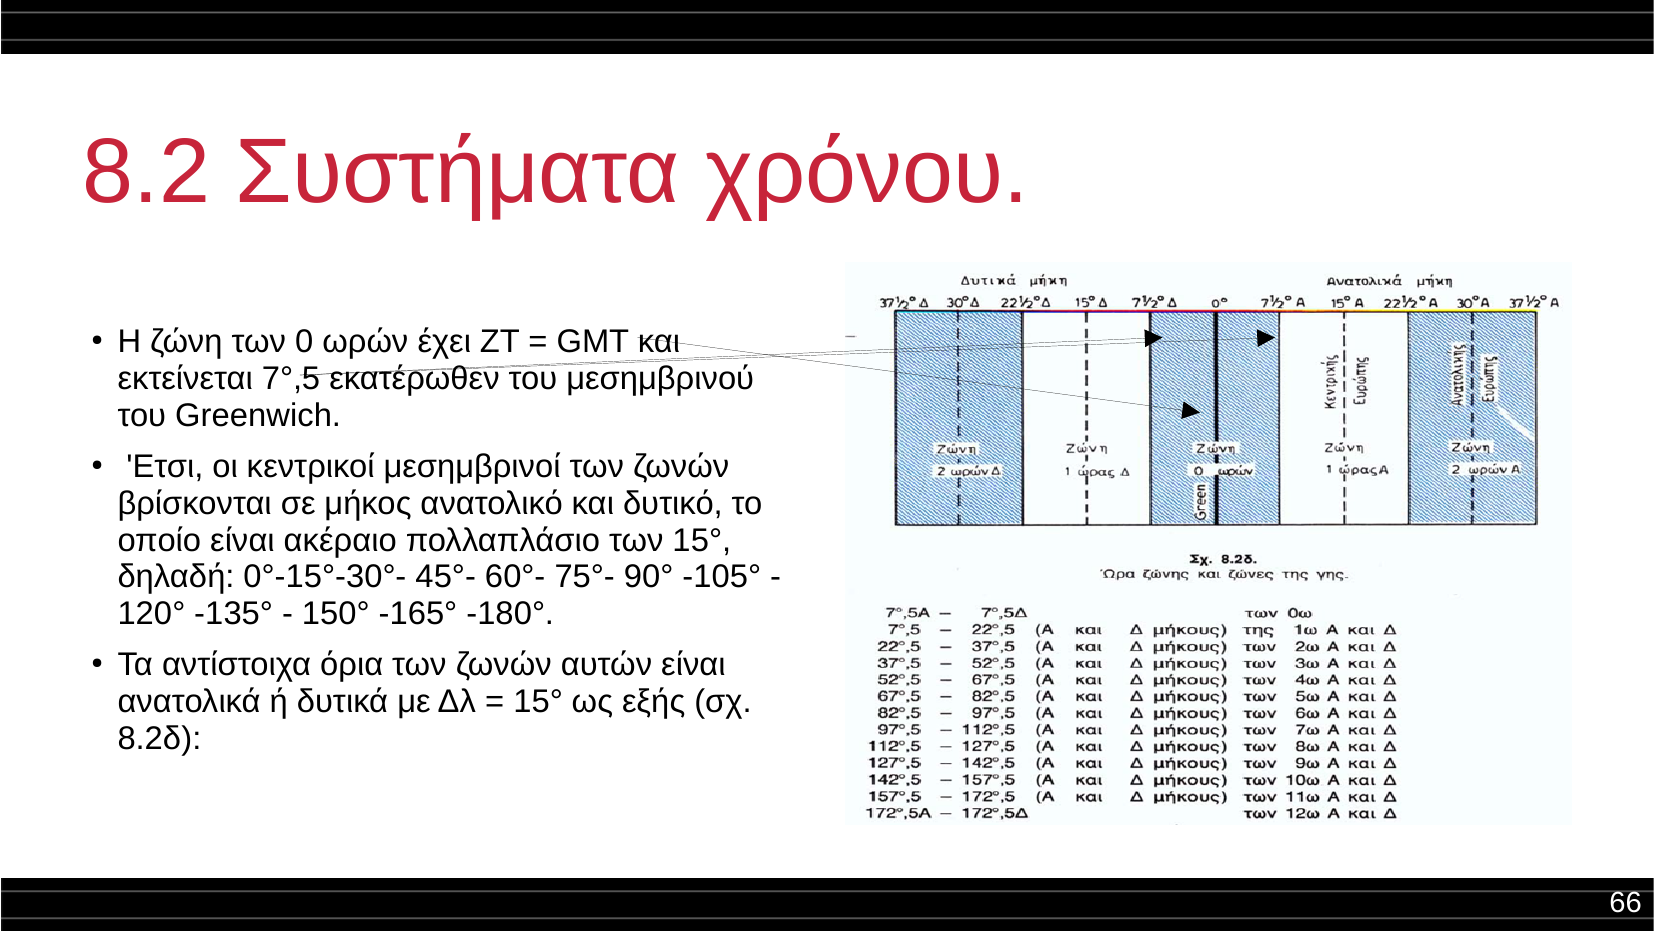

# 8.2 Συστήματα χρόνου.
Η ζώνη των 0 ωρών έχει ΖΤ = GMT και εκτείνεται 7°,5 εκατέρωθεν του μεσημβρινού του Greenwich.
 'Ετσι, οι κεντρικοί μεσημβρινοί των ζωνών βρίσκονται σε μήκος ανατολικό και δυτικό, το οποίο είναι ακέραιο πολλαπλάσιο των 15°, δηλαδή: 0°-15°-30°- 45°- 60°- 75°- 90° -105° -120° -135° - 150° -165° -180°.
Τα αντίστοιχα όρια των ζωνών αυτών είναι ανατολικά ή δυτικά με Δλ = 15° ως εξής (σχ. 8.2δ):